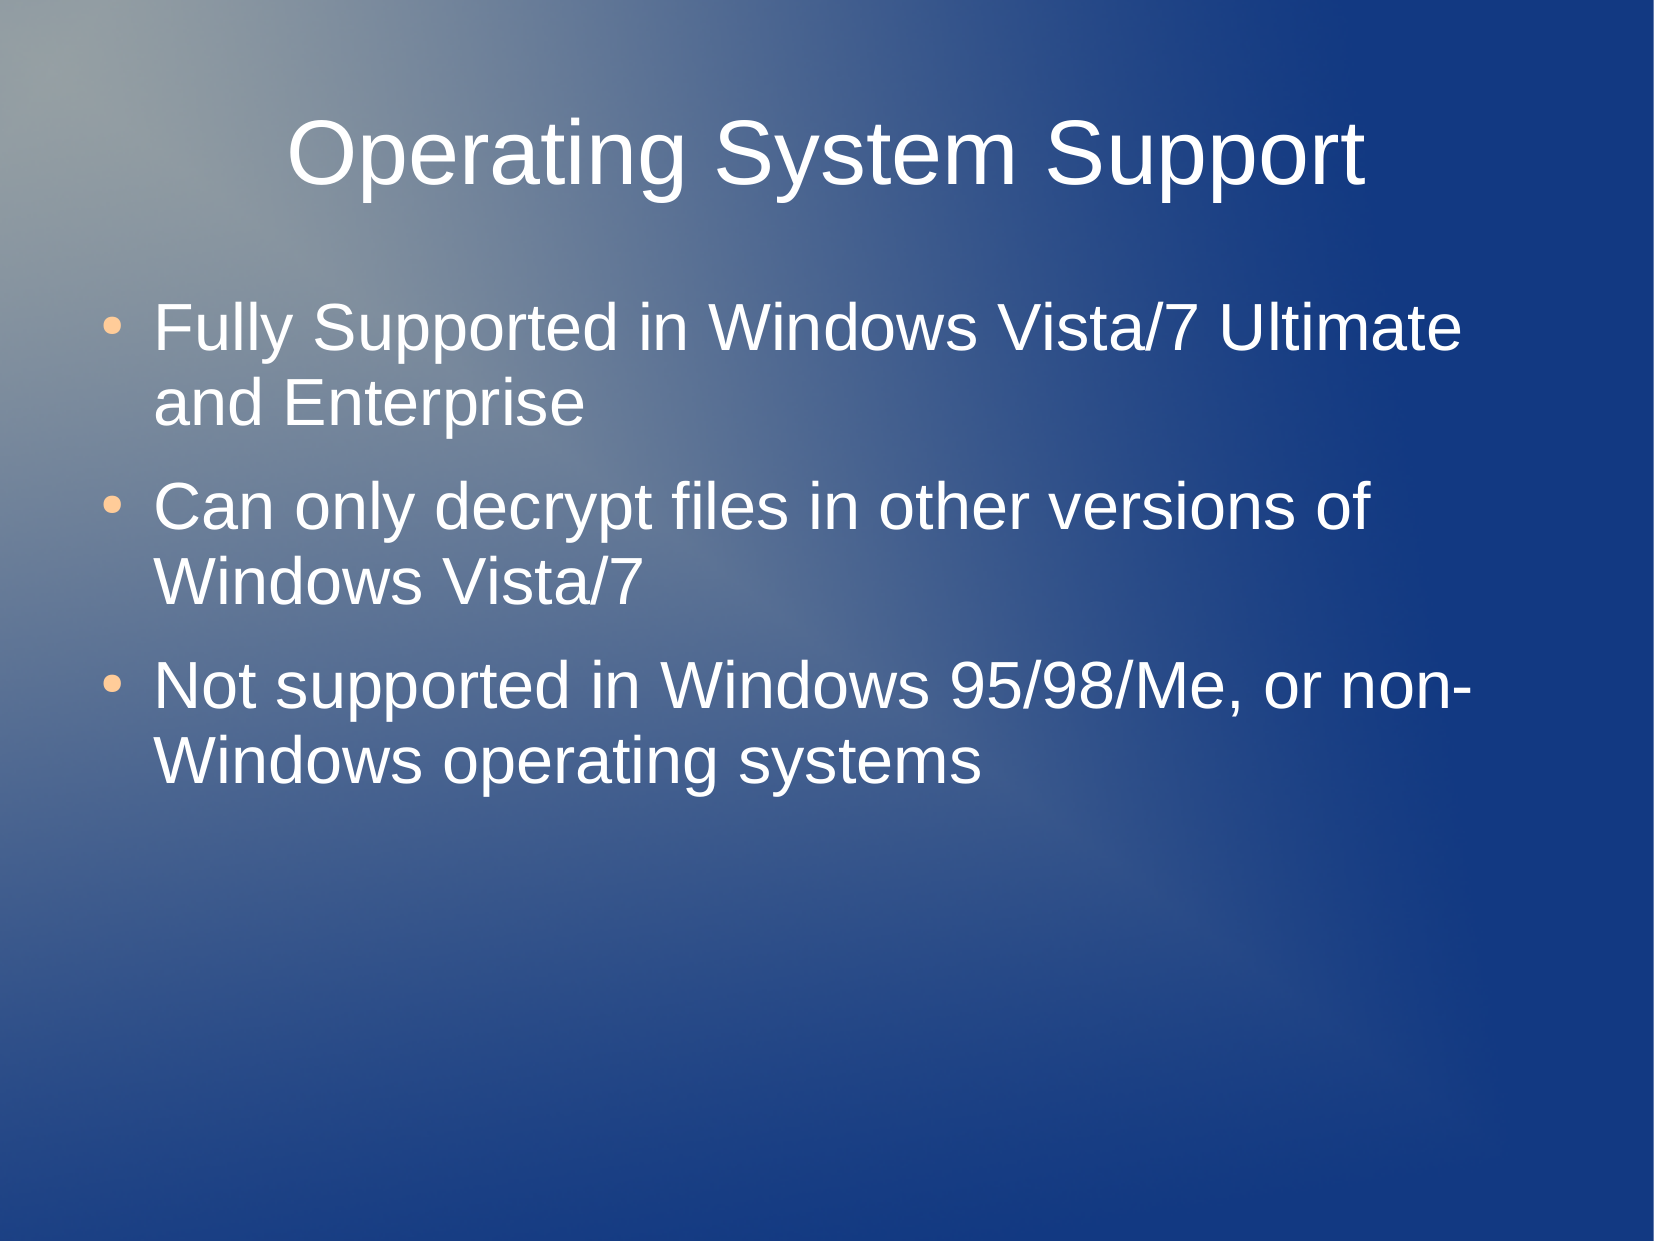

# Operating System Support
Fully Supported in Windows Vista/7 Ultimate and Enterprise
Can only decrypt files in other versions of Windows Vista/7
Not supported in Windows 95/98/Me, or non-Windows operating systems